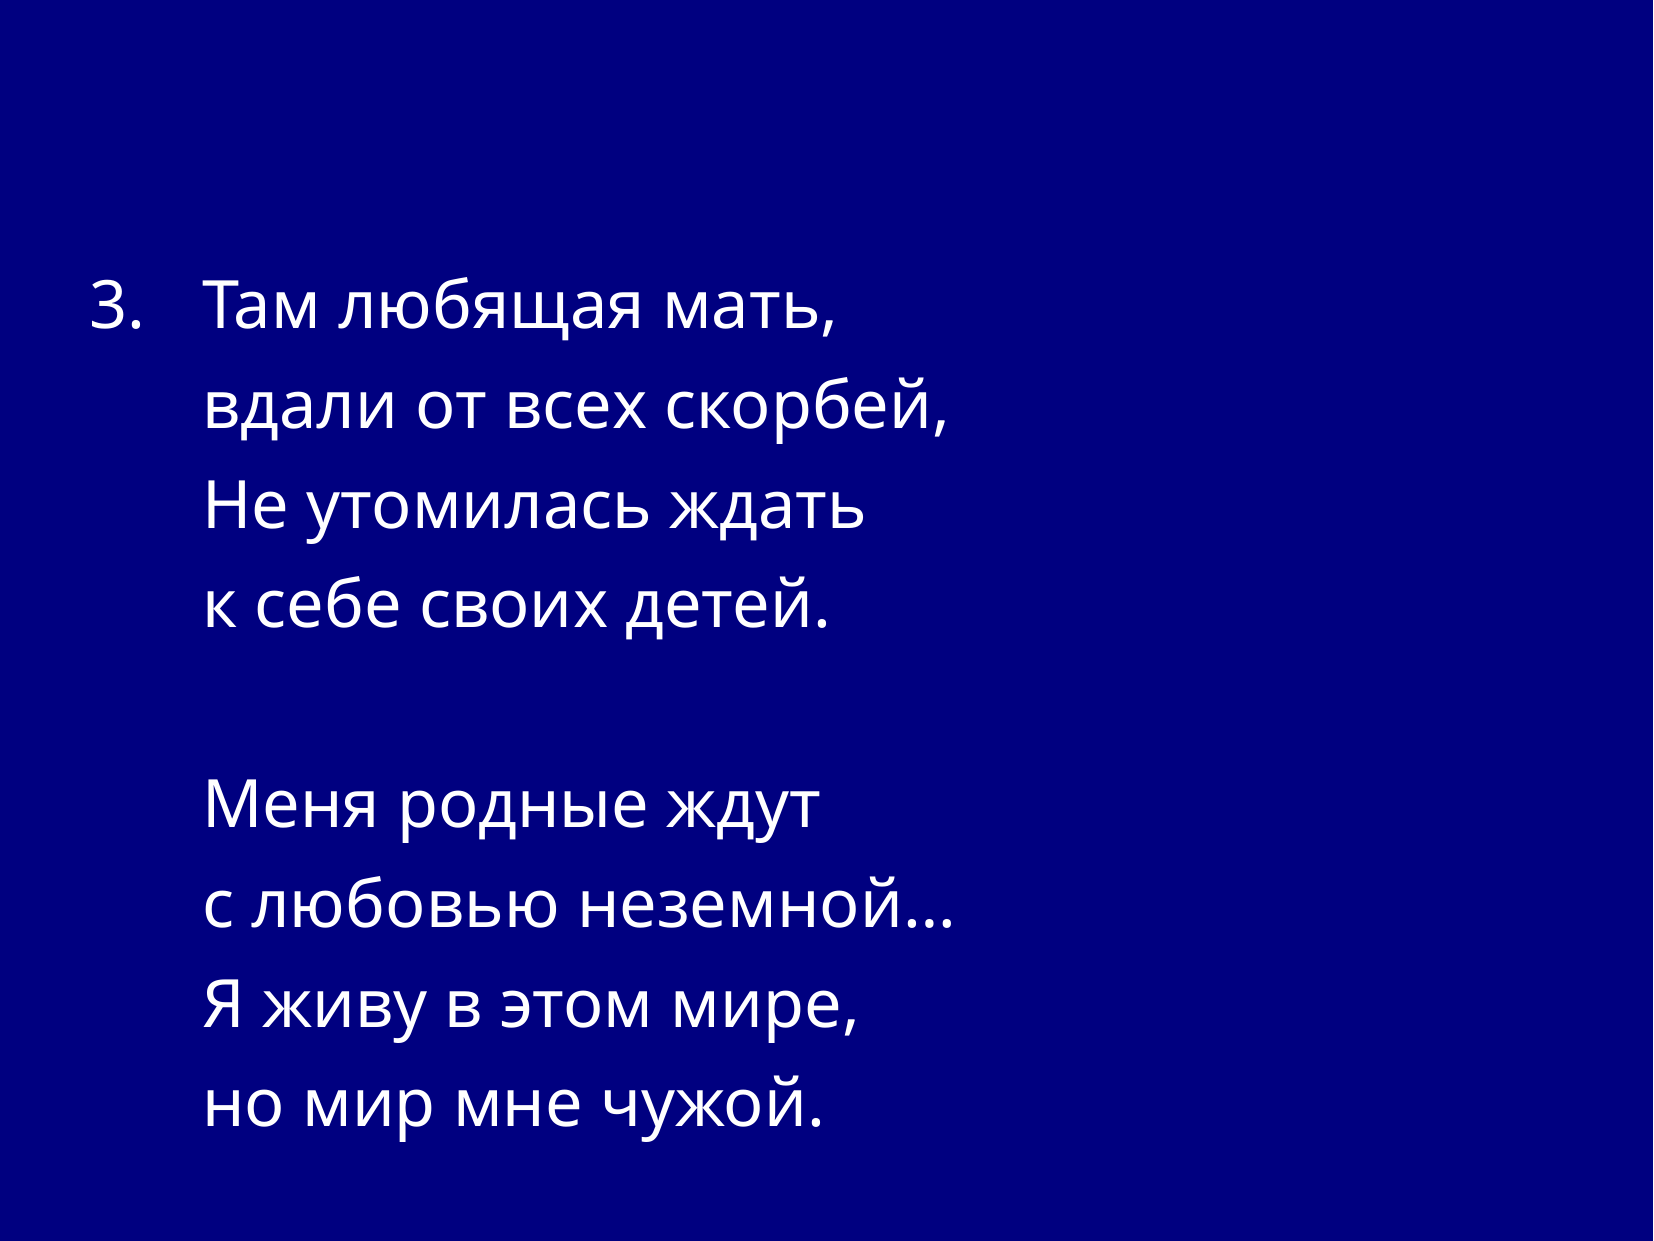

3.	Там любящая мать,
	вдали от всех скорбей,
	Не утомилась ждать
	к себе своих детей.
	Меня родные ждут
	с любовью неземной…
	Я живу в этом мире,
	но мир мне чужой.